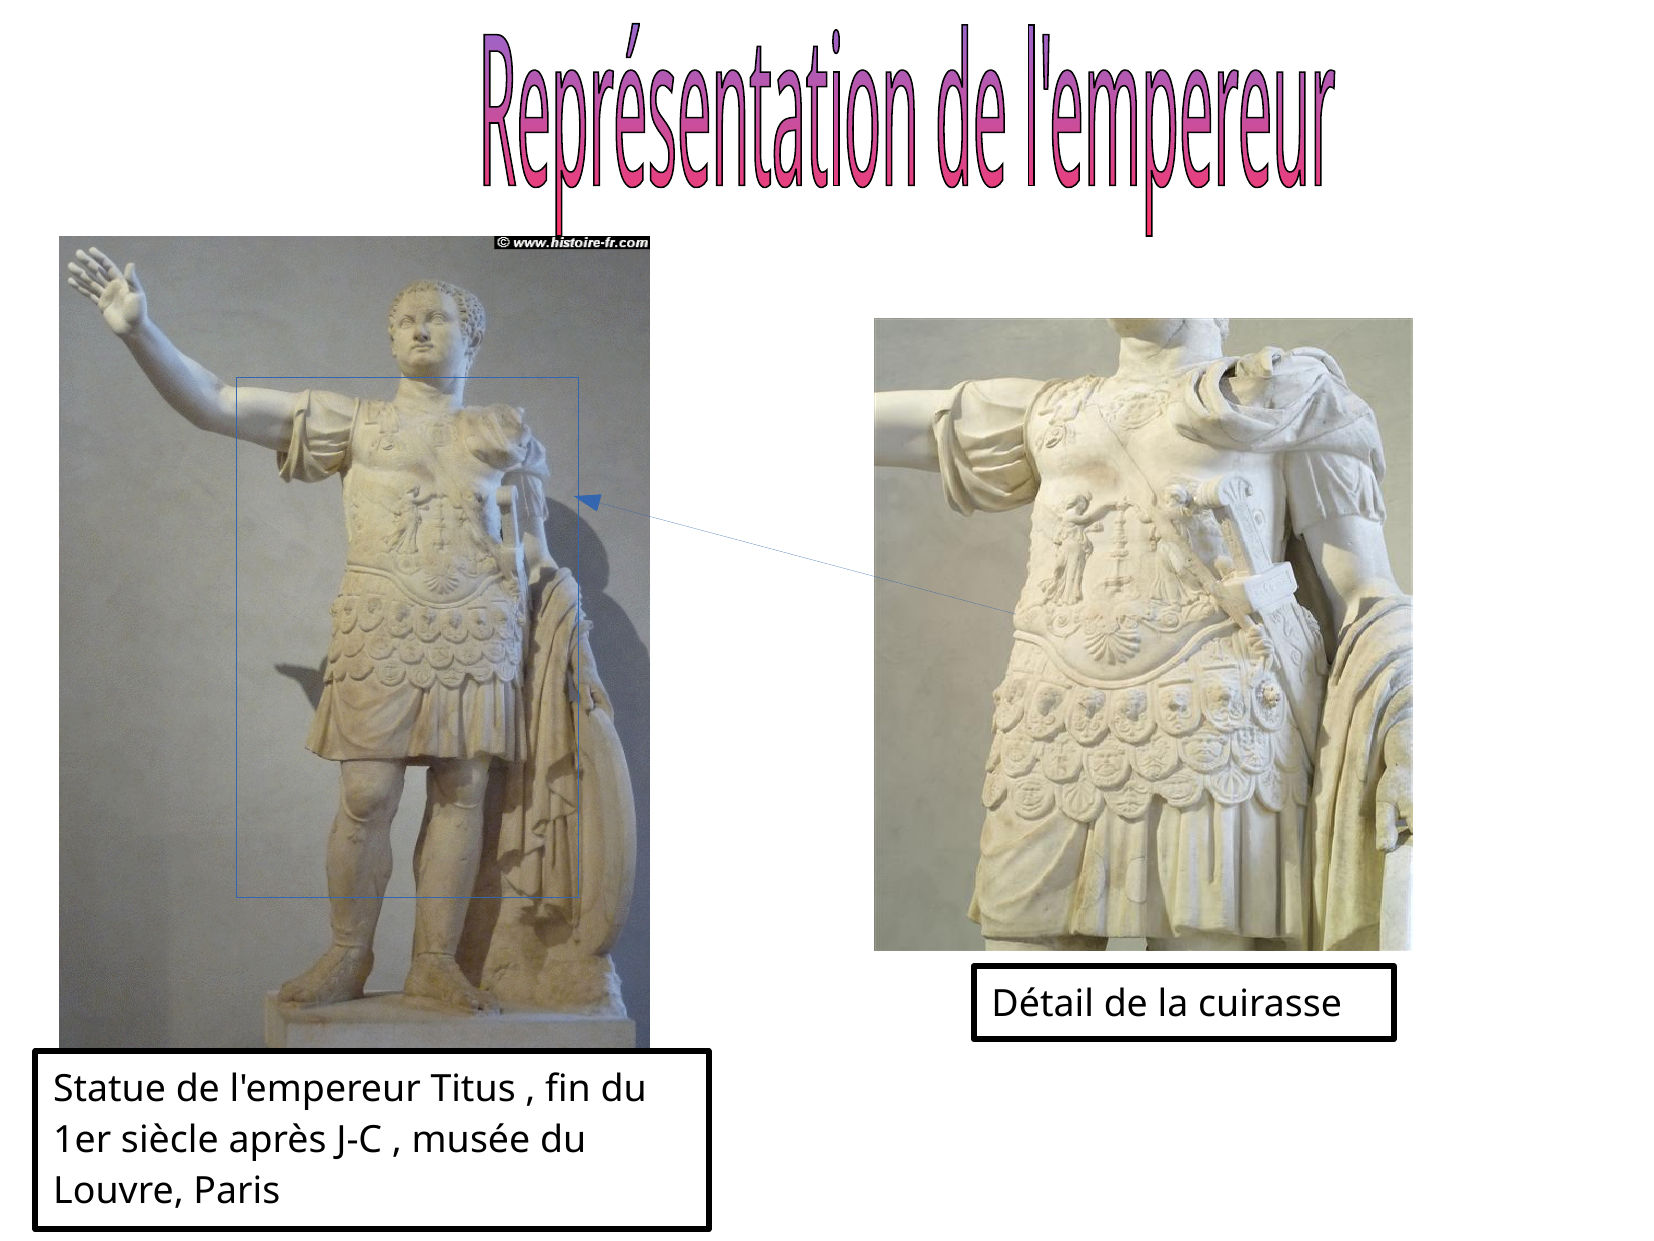

Représentation de l'empereur
Détail de la cuirasse
Statue de l'empereur Titus , fin du 1er siècle après J-C , musée du Louvre, Paris